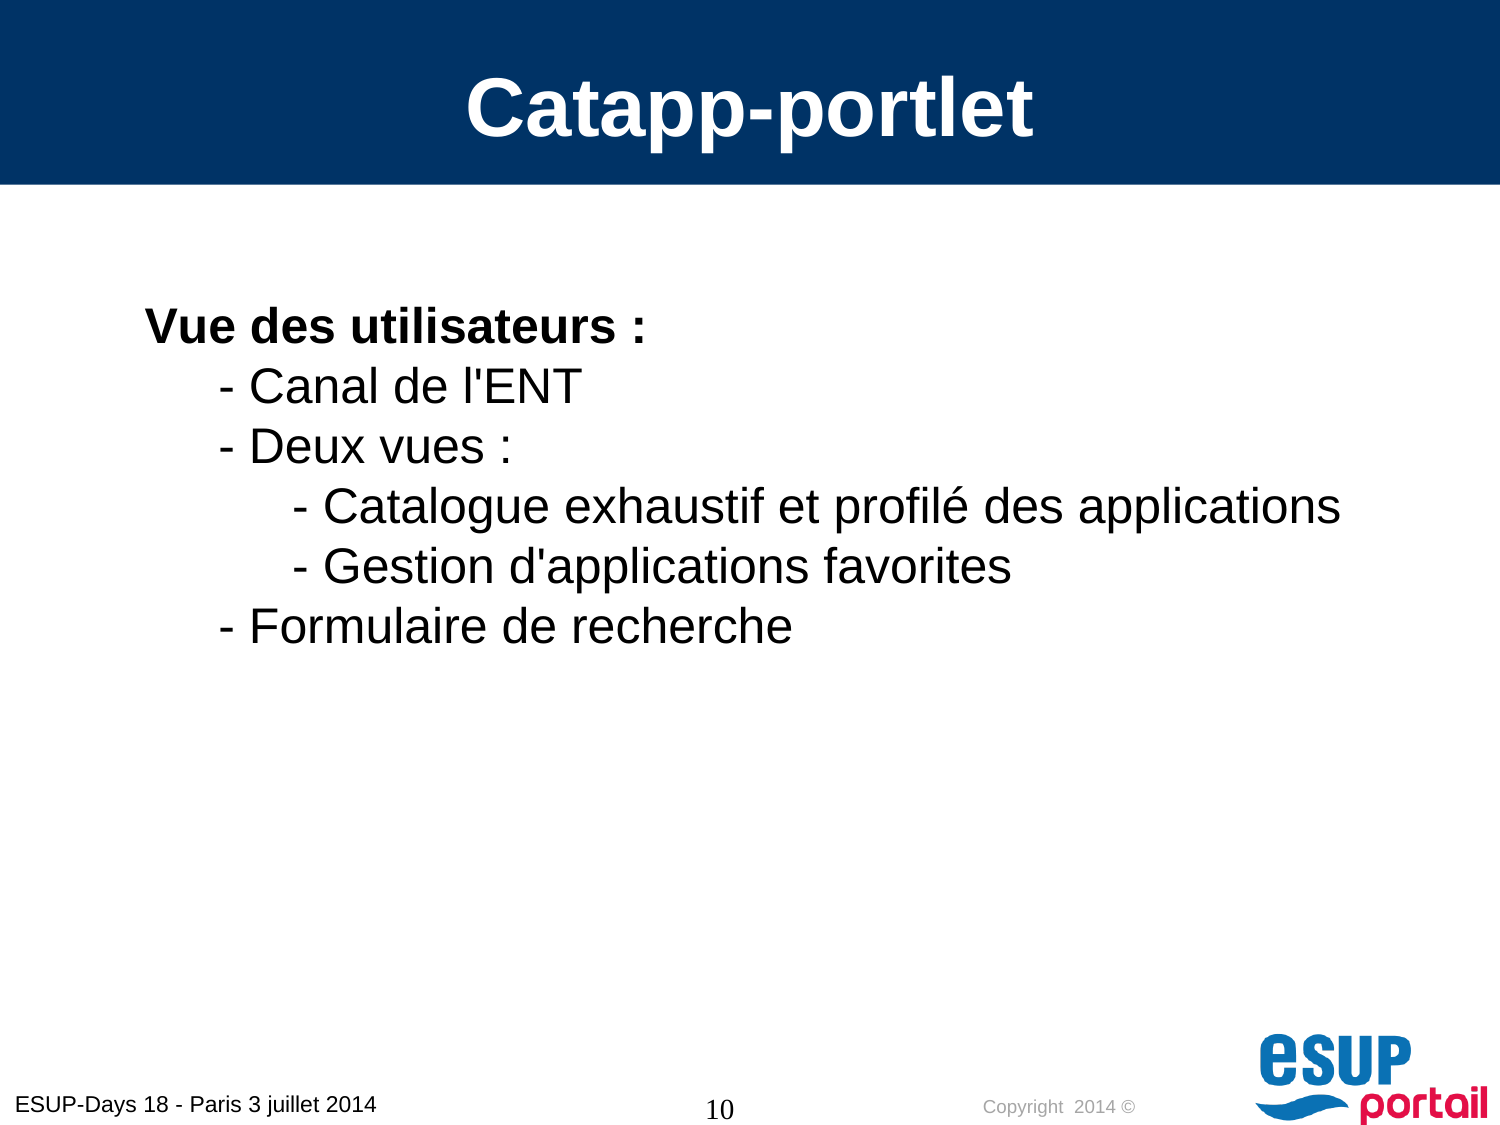

Catapp-portlet
#
Vue des utilisateurs :
	- Canal de l'ENT
	- Deux vues :
		- Catalogue exhaustif et profilé des applications
		- Gestion d'applications favorites
	- Formulaire de recherche
10